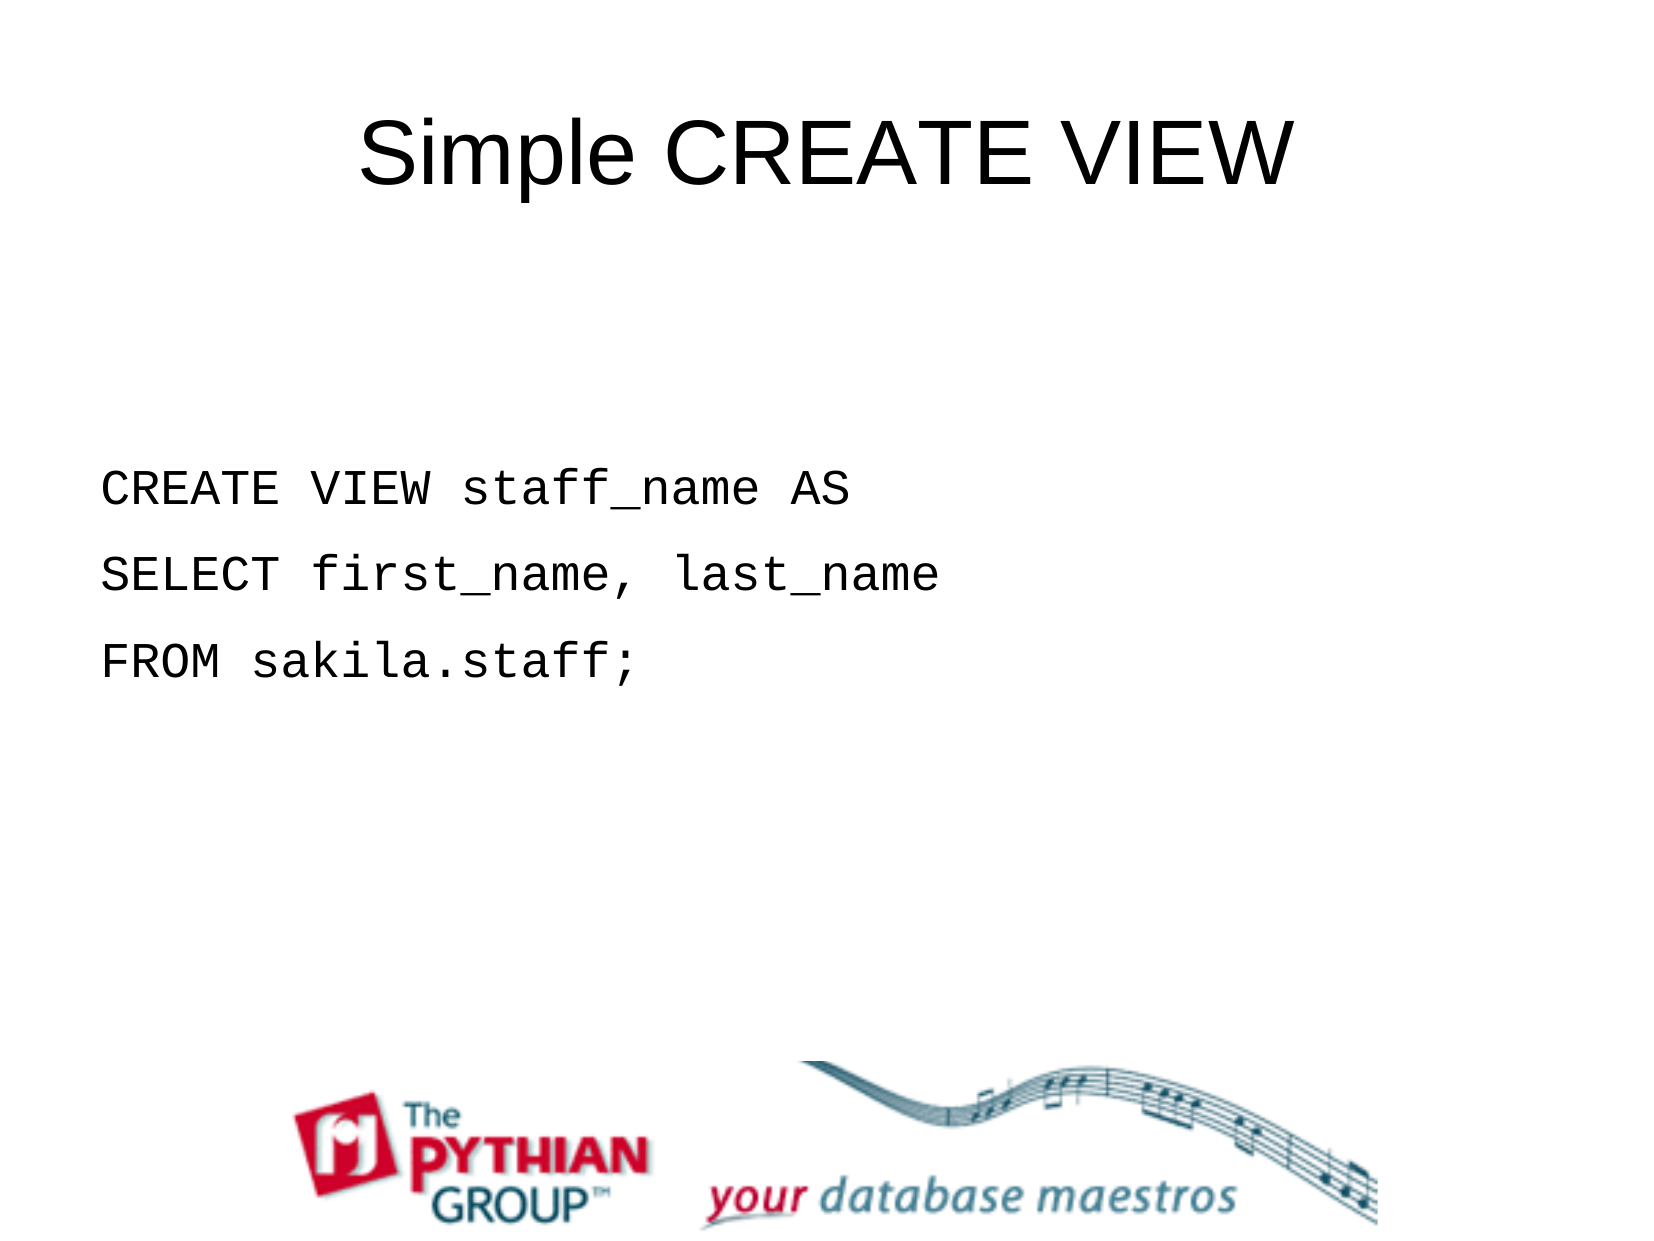

# Simple CREATE VIEW
CREATE VIEW staff_name AS
SELECT first_name, last_name
FROM sakila.staff;